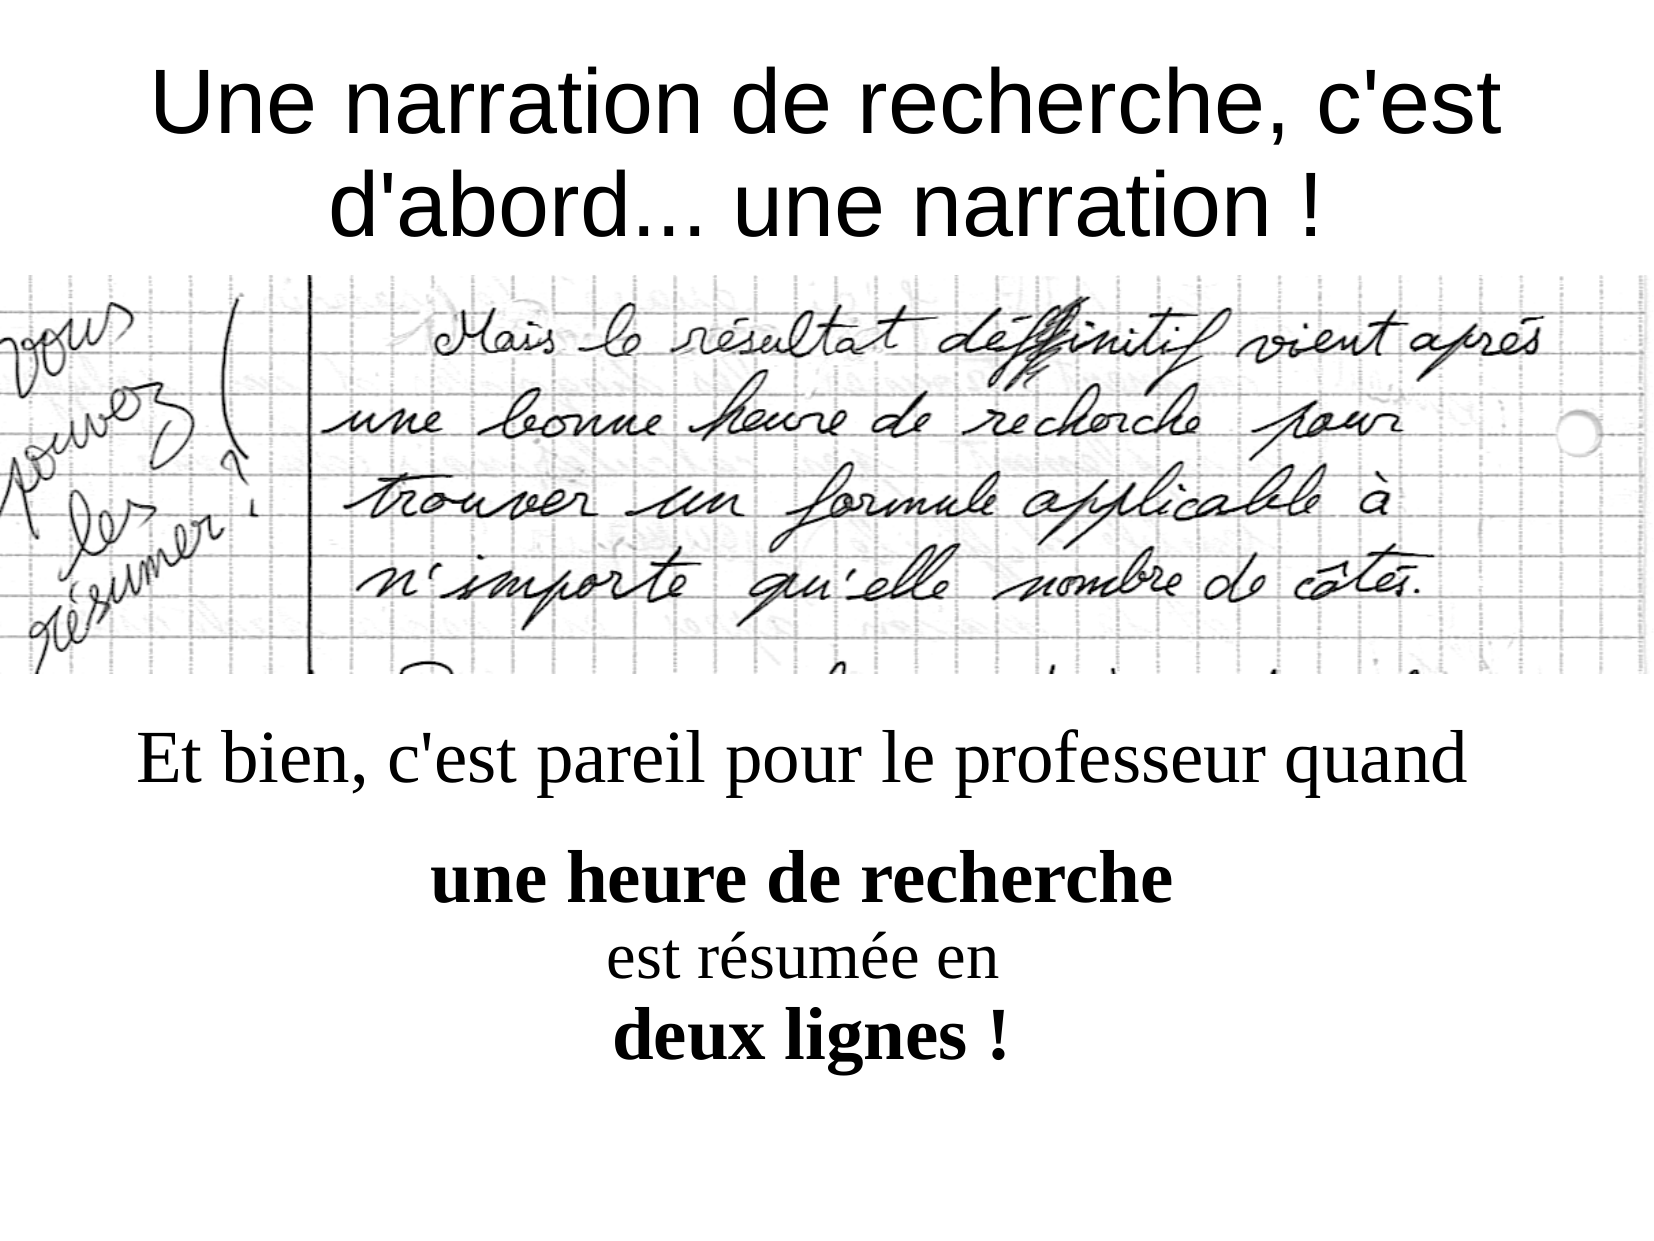

# Une narration de recherche, c'est d'abord... une narration !
Imaginez :
vous avez loupé la deuxième moitié du film et vous demandez à un copain de vous raconter la fin.
Arghhhhh !
Vous n'avez pas envie de « l'étrangler » ?
Et bien, c'est pareil pour le professeur quand
une heure de recherche
est résumée en
deux lignes !
Il vous répond :
«  Alors, le gentil affronte le méchant,
 gagne et conclu avec la gentille ».